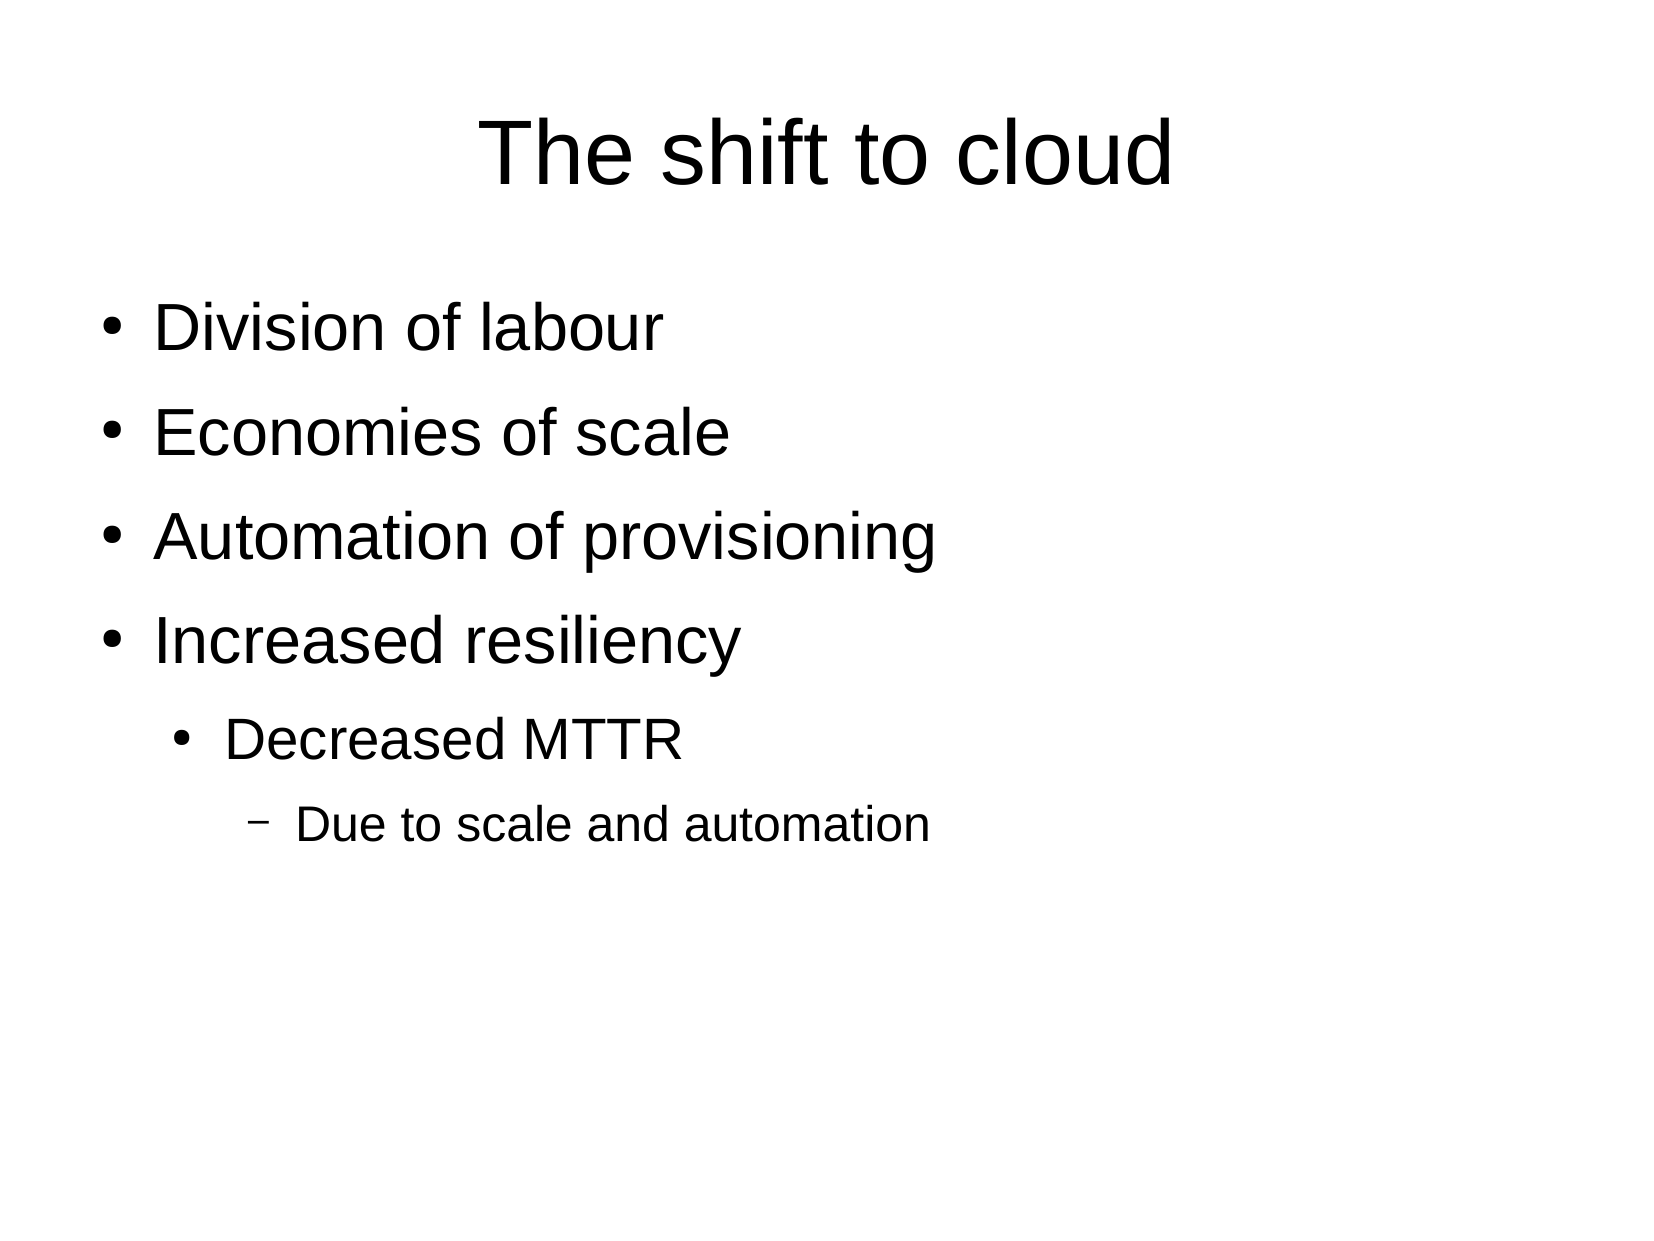

# The shift to cloud
Division of labour
Economies of scale
Automation of provisioning
Increased resiliency
Decreased MTTR
Due to scale and automation